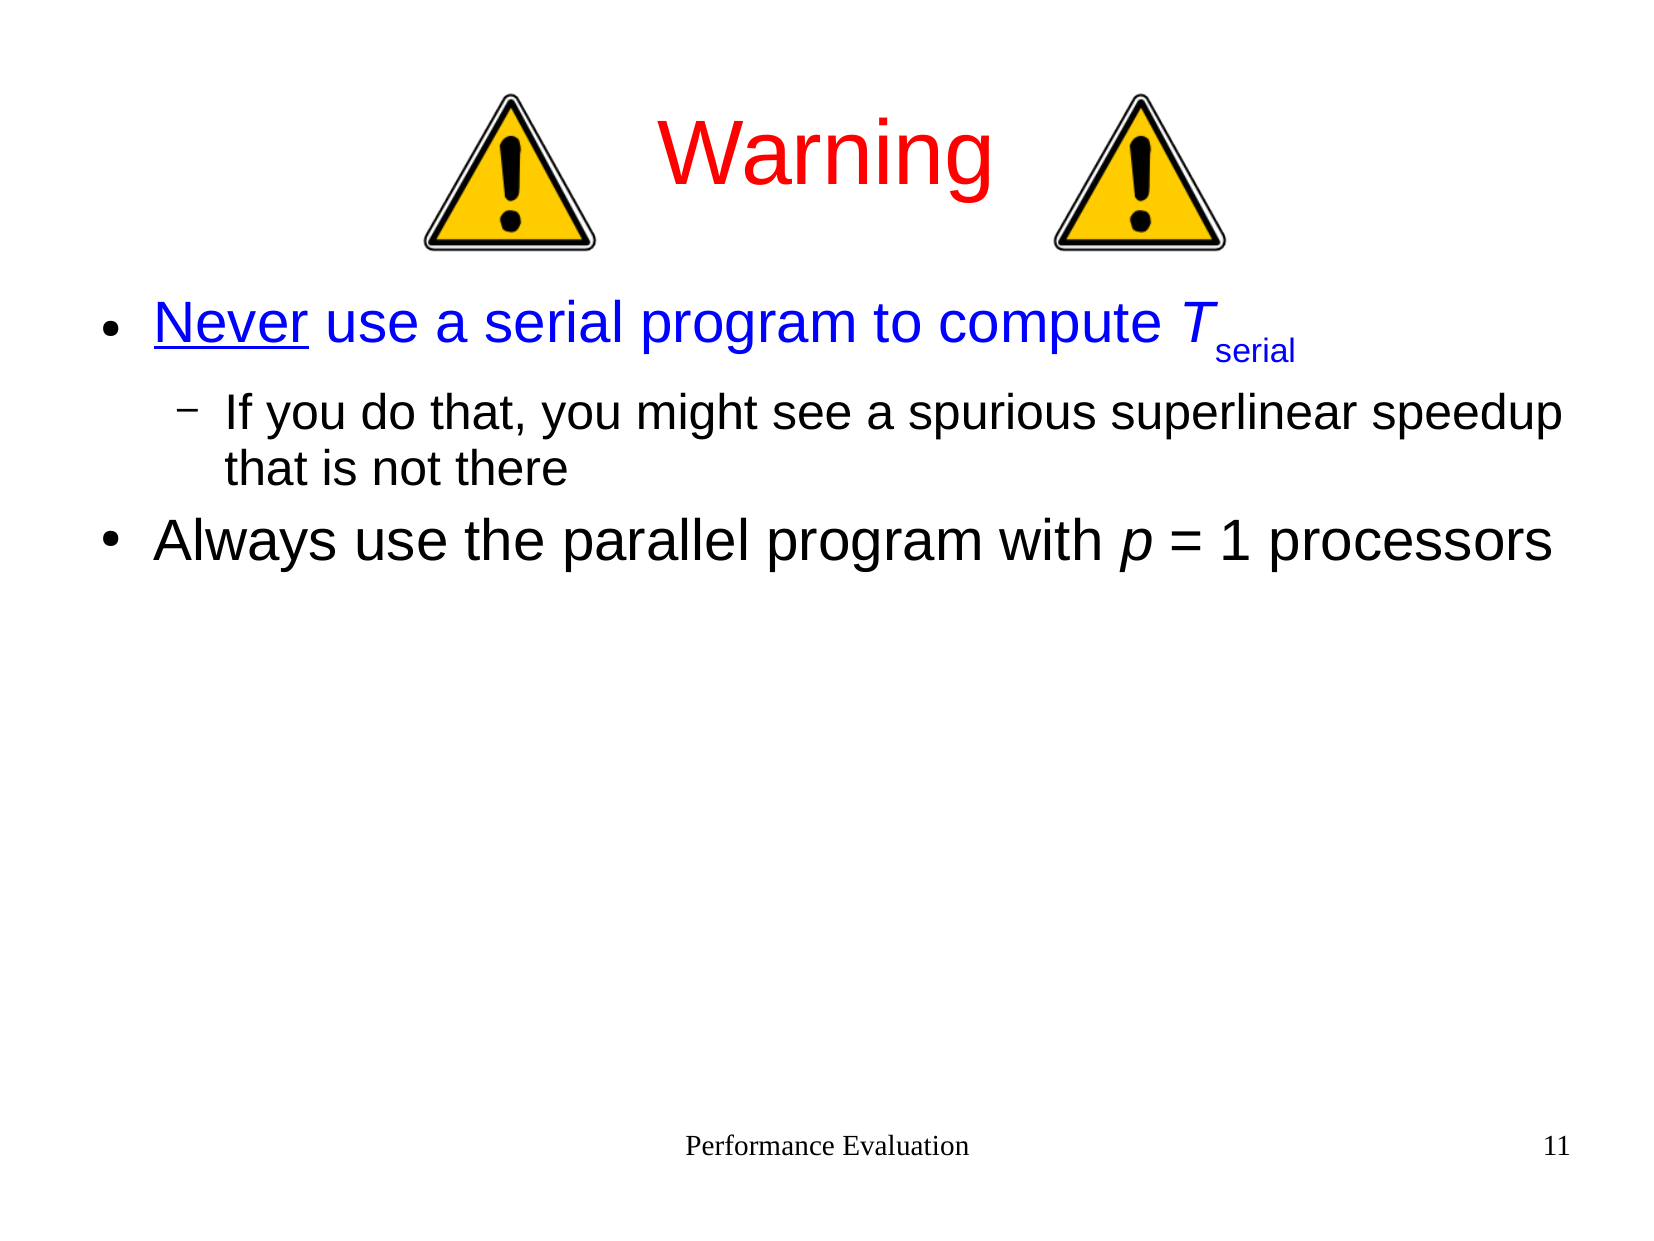

# Warning
Never use a serial program to compute Tserial
If you do that, you might see a spurious superlinear speedup that is not there
Always use the parallel program with p = 1 processors
Performance Evaluation
11